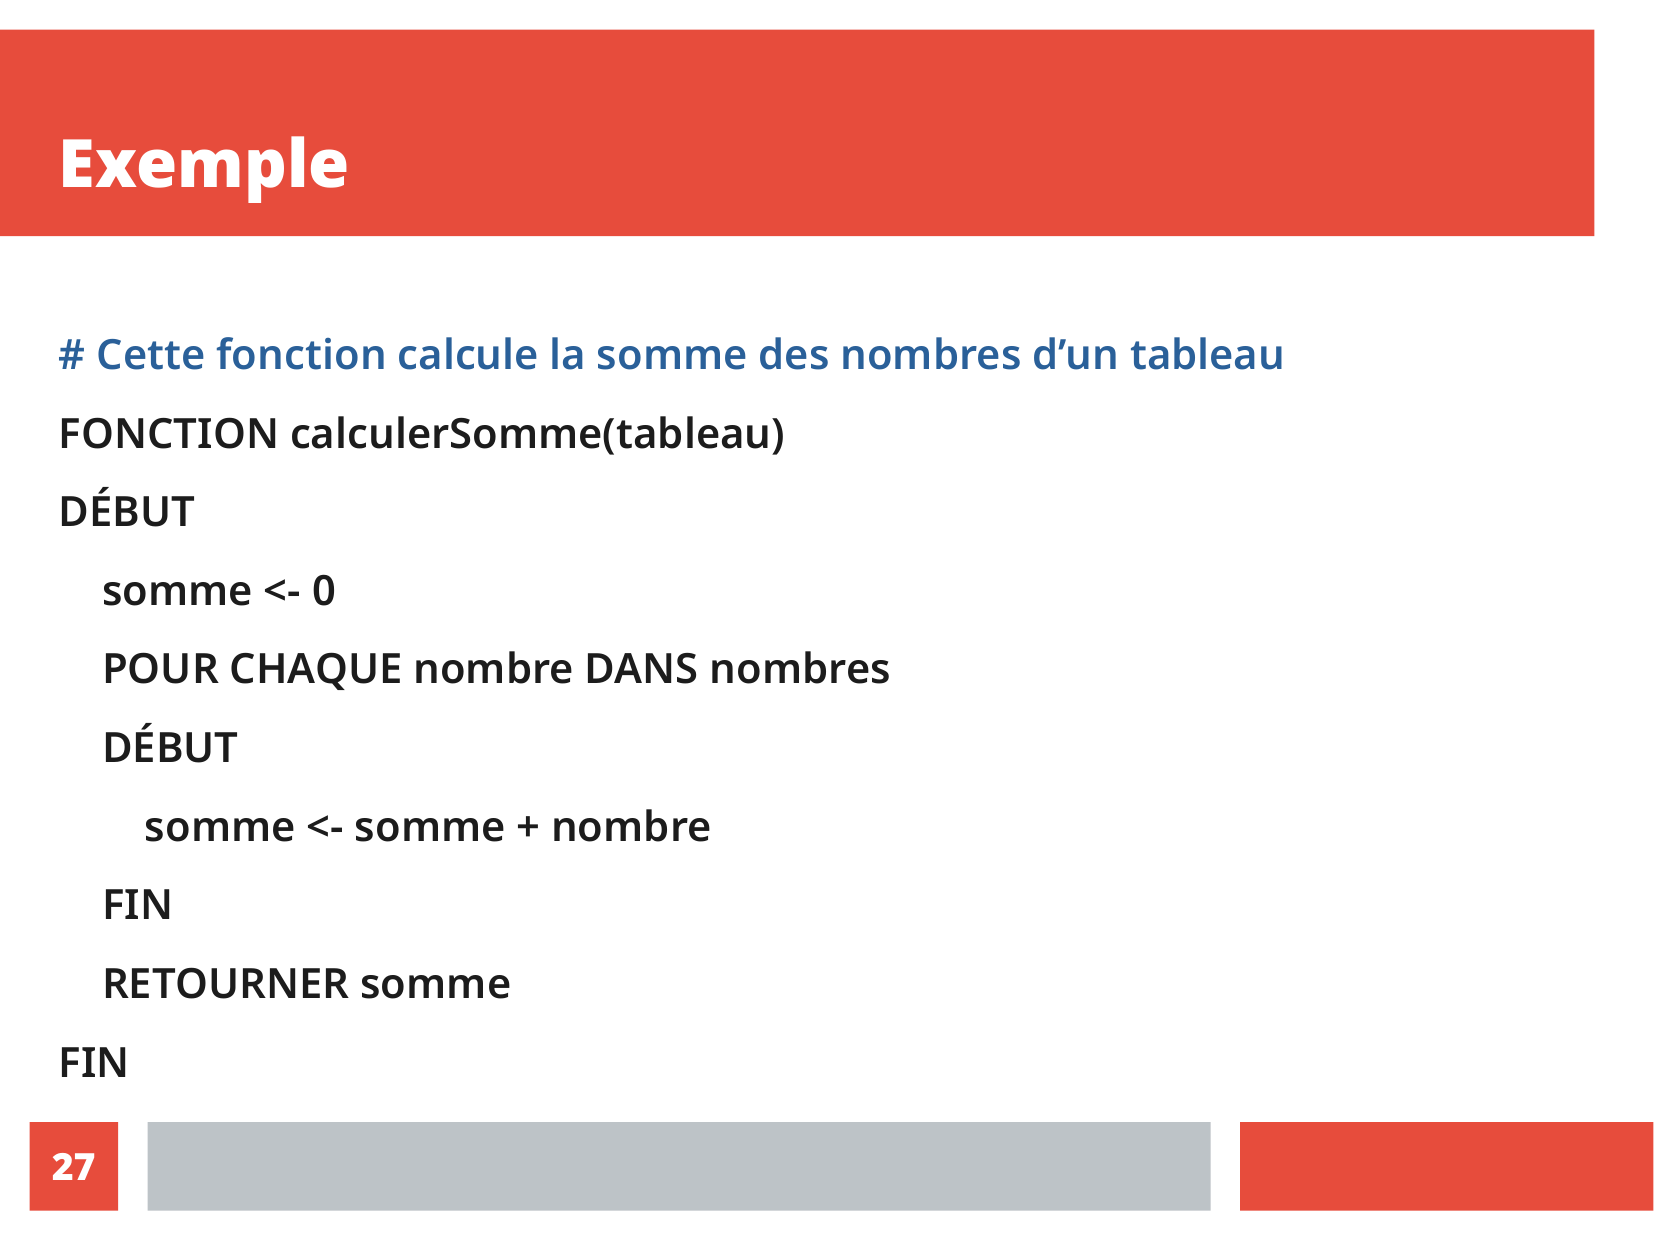

# Exemple
# Cette fonction calcule la somme des nombres d’un tableau
FONCTION calculerSomme(tableau)
DÉBUT
 somme <- 0
 POUR CHAQUE nombre DANS nombres
 DÉBUT
 somme <- somme + nombre
 FIN
 RETOURNER somme
FIN
27